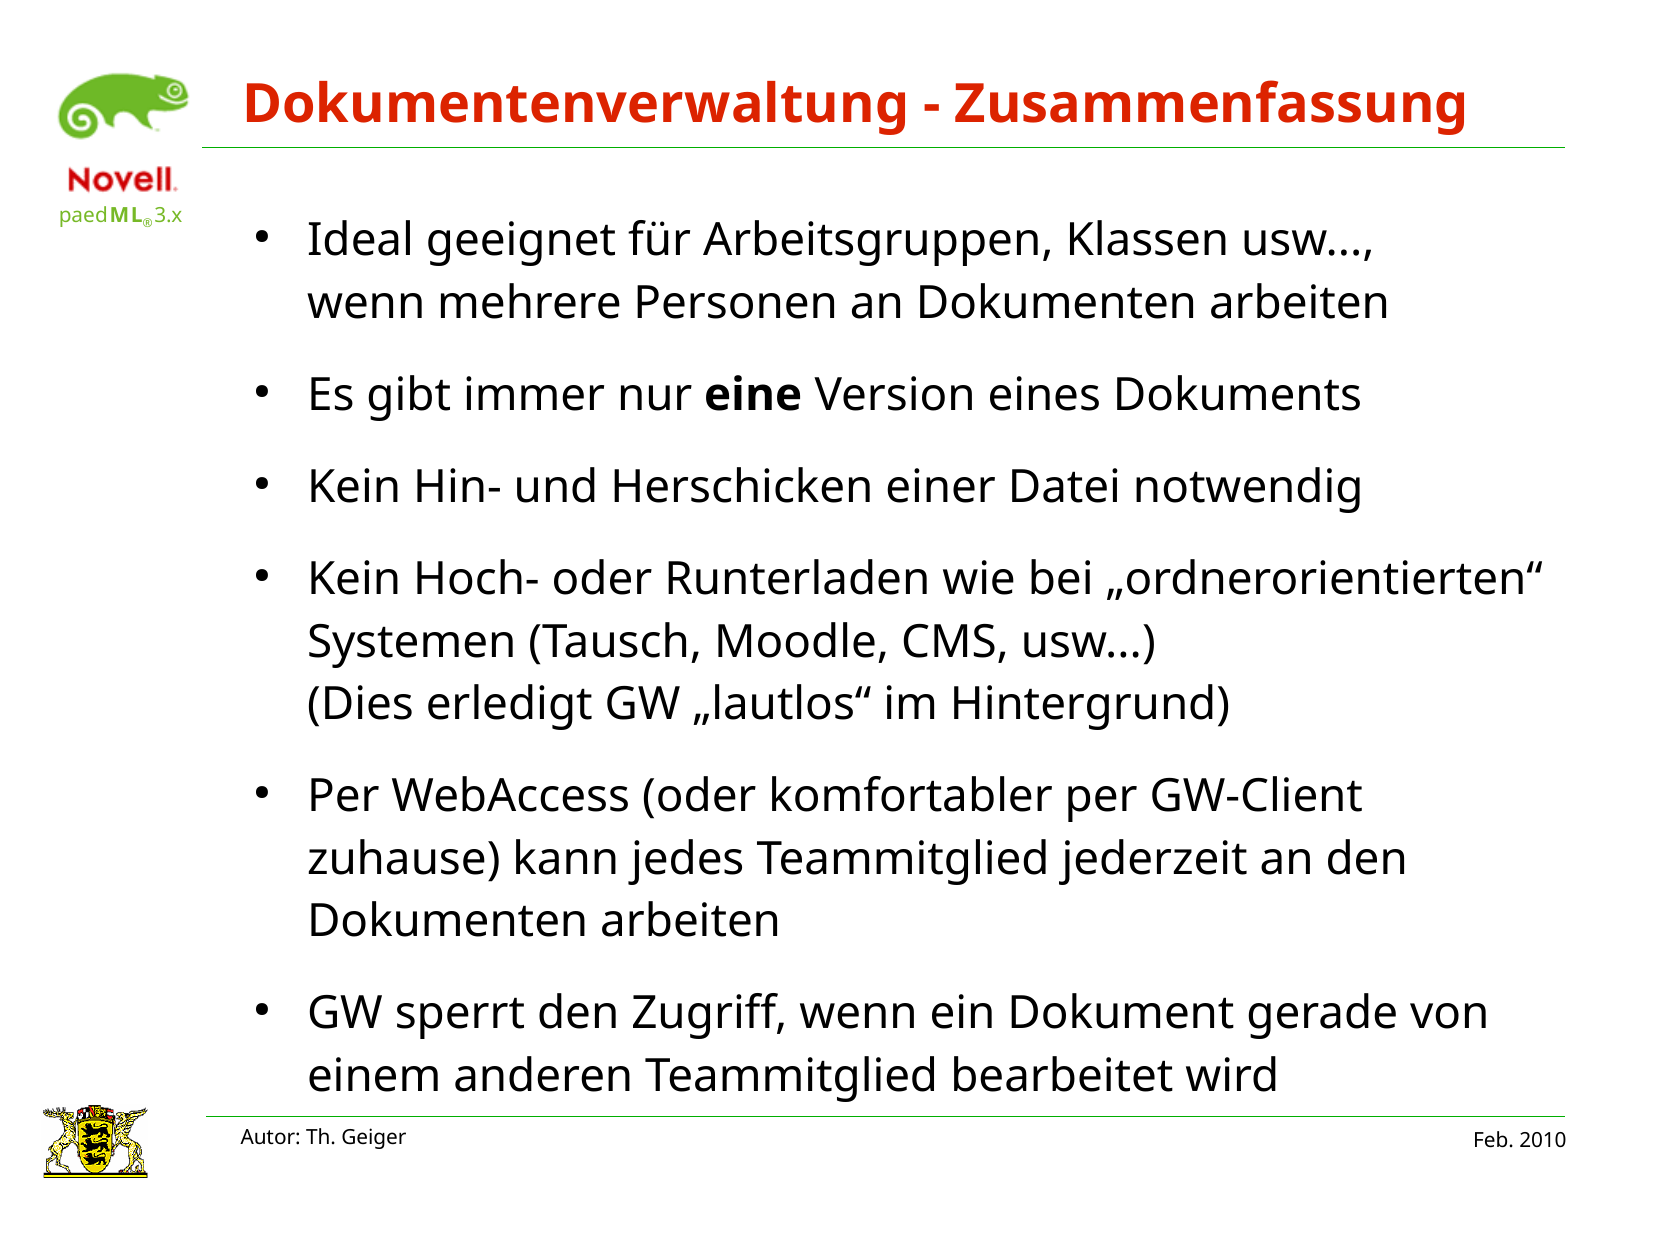

# Dokumentenverwaltung - Zusammenfassung
Ideal geeignet für Arbeitsgruppen, Klassen usw...,
wenn mehrere Personen an Dokumenten arbeiten
Es gibt immer nur eine Version eines Dokuments
Kein Hin- und Herschicken einer Datei notwendig
Kein Hoch- oder Runterladen wie bei „ordnerorientierten“ Systemen (Tausch, Moodle, CMS, usw...)
(Dies erledigt GW „lautlos“ im Hintergrund)
Per WebAccess (oder komfortabler per GW-Client zuhause) kann jedes Teammitglied jederzeit an den Dokumenten arbeiten
GW sperrt den Zugriff, wenn ein Dokument gerade von
einem anderen Teammitglied bearbeitet wird
Autor: Th. Geiger
Feb. 2010